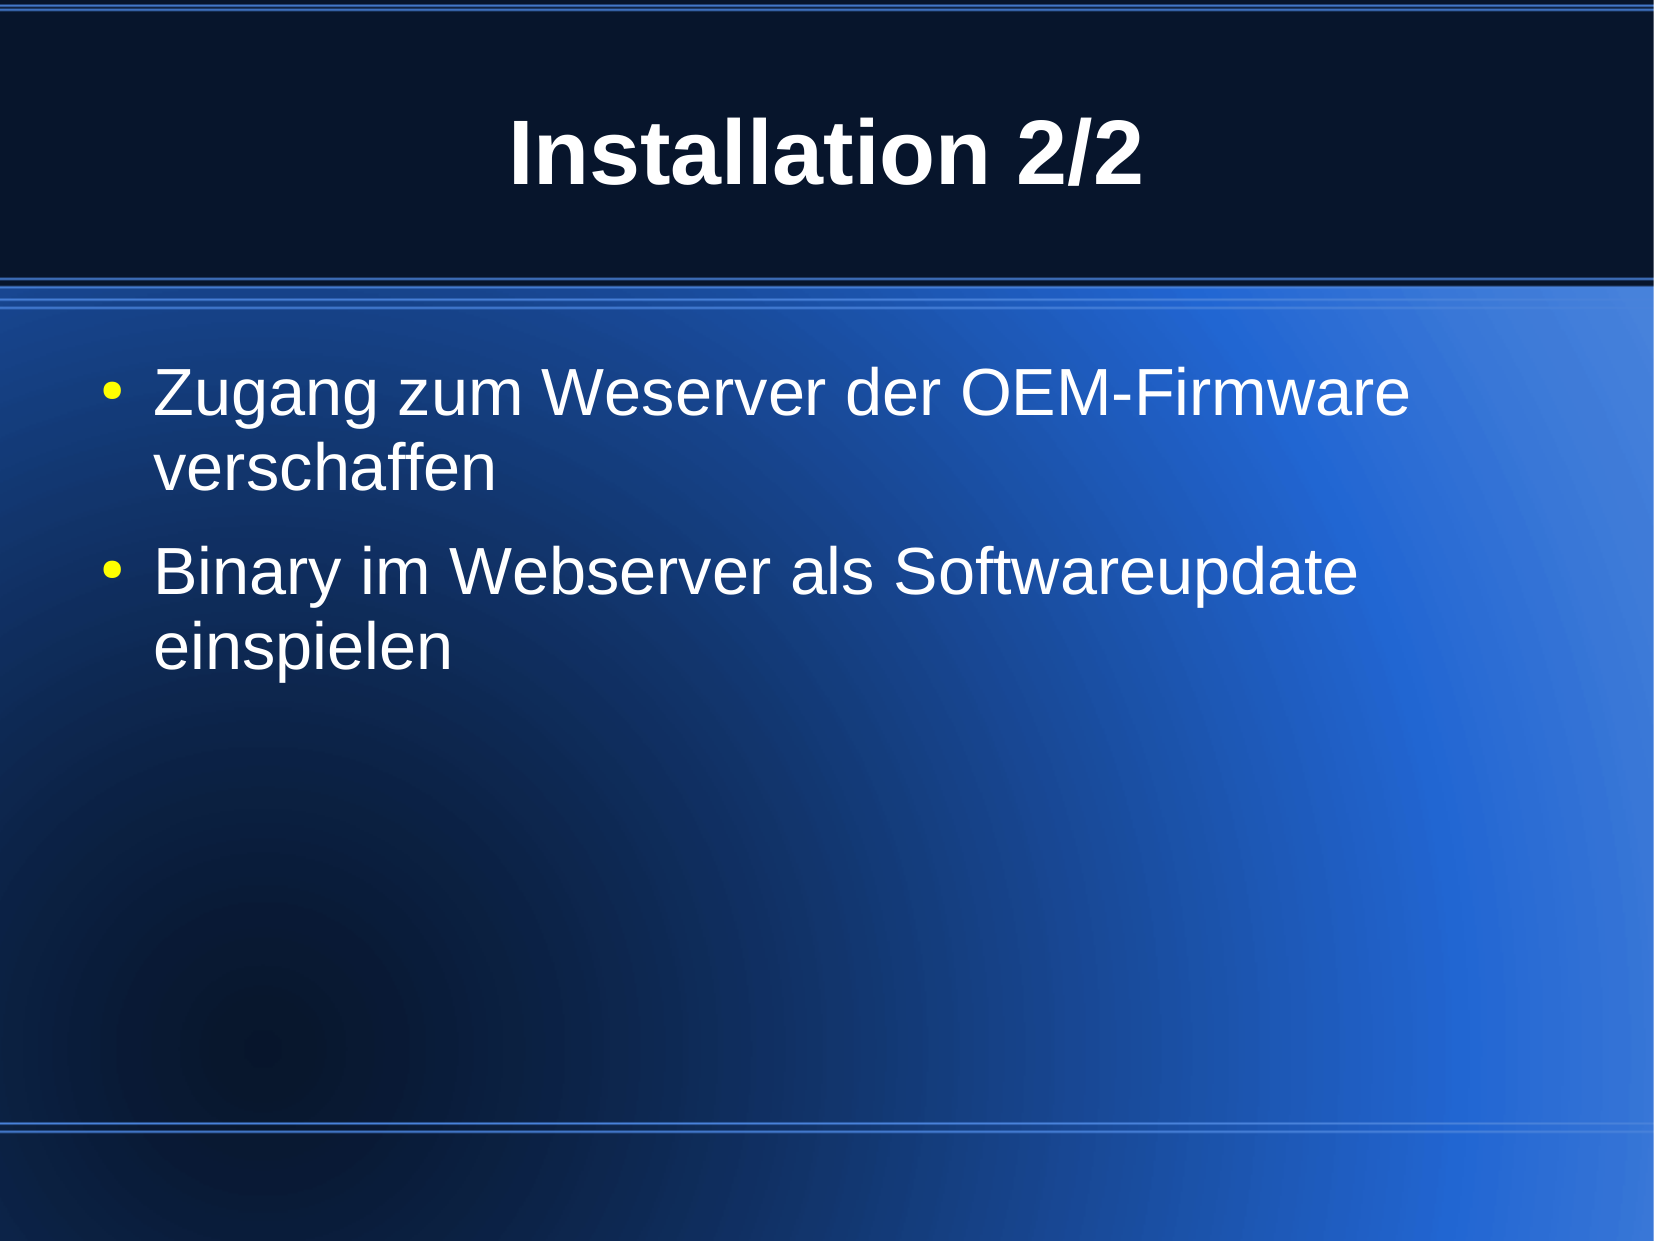

# Installation 2/2
Zugang zum Weserver der OEM-Firmware verschaffen
Binary im Webserver als Softwareupdate einspielen